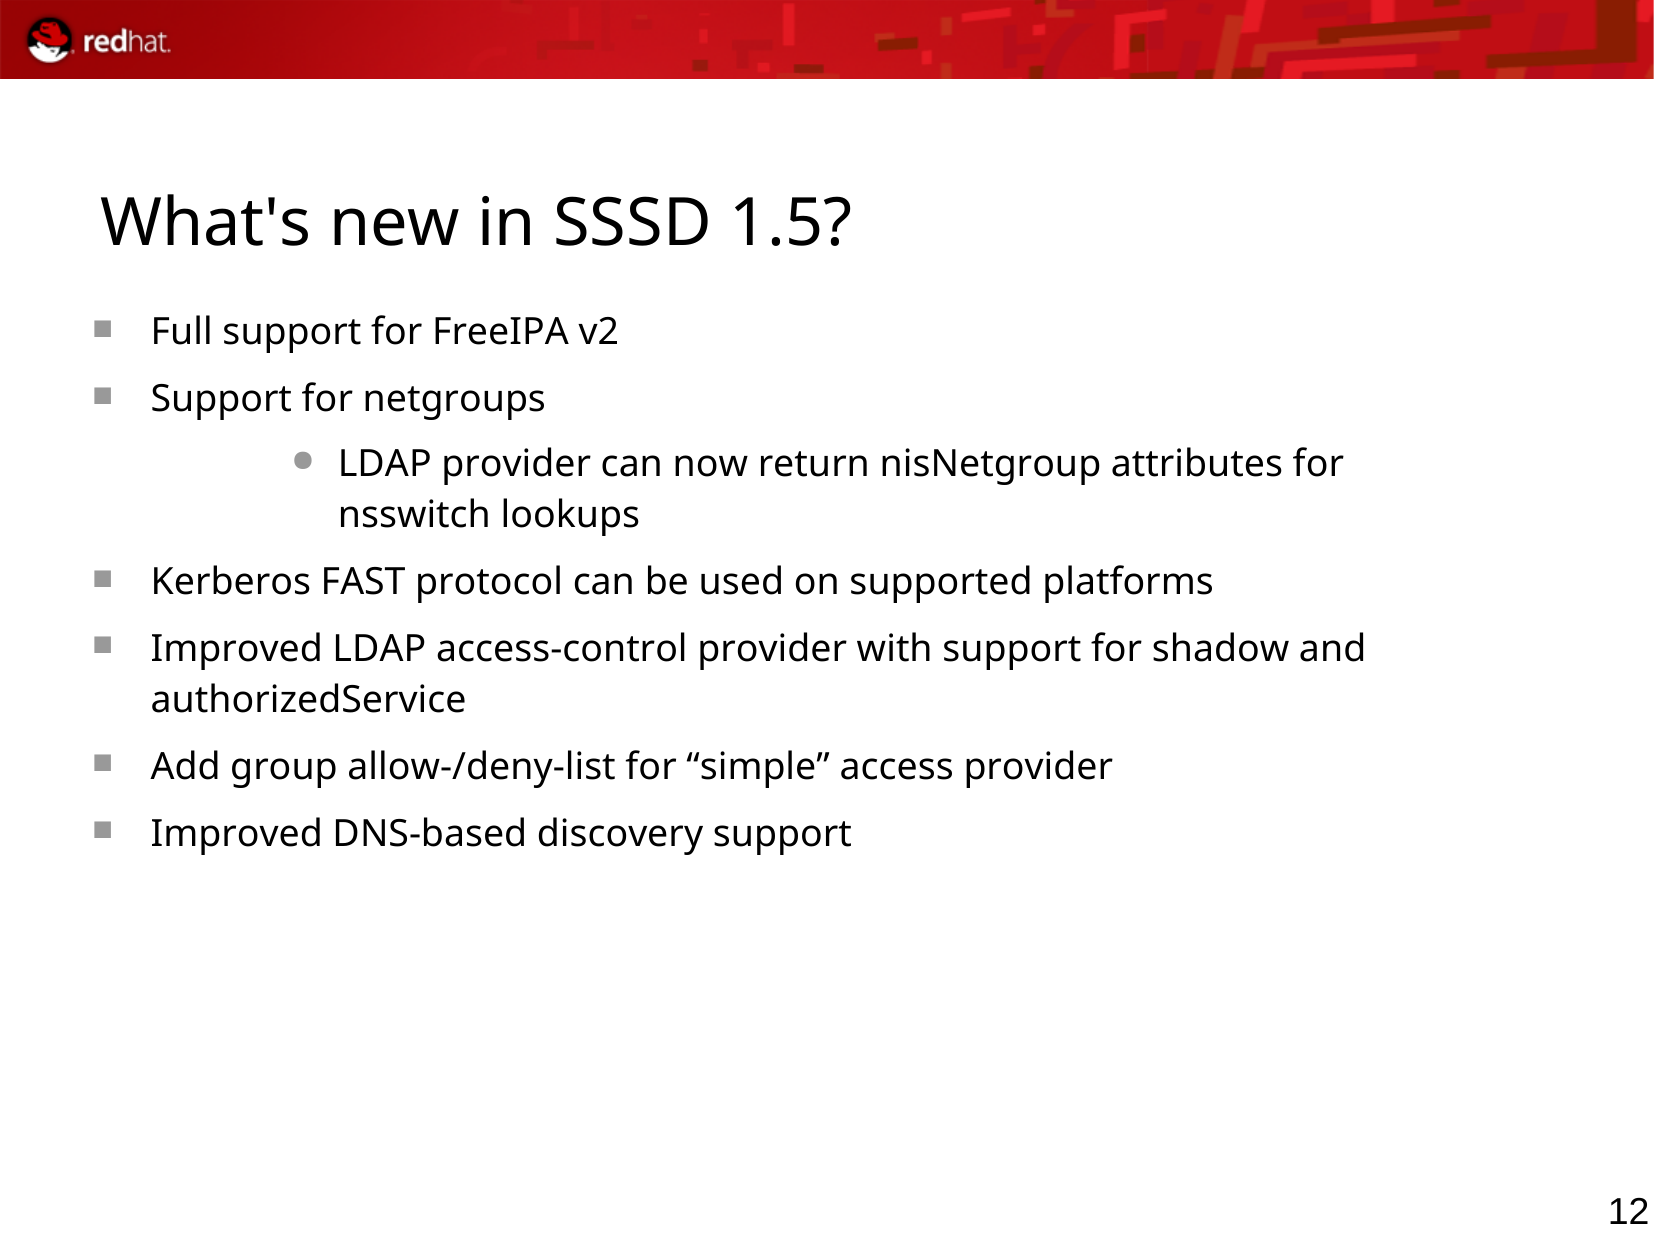

# What's new in SSSD 1.5?
Full support for FreeIPA v2
Support for netgroups
LDAP provider can now return nisNetgroup attributes for nsswitch lookups
Kerberos FAST protocol can be used on supported platforms
Improved LDAP access-control provider with support for shadow and authorizedService
Add group allow-/deny-list for “simple” access provider
Improved DNS-based discovery support